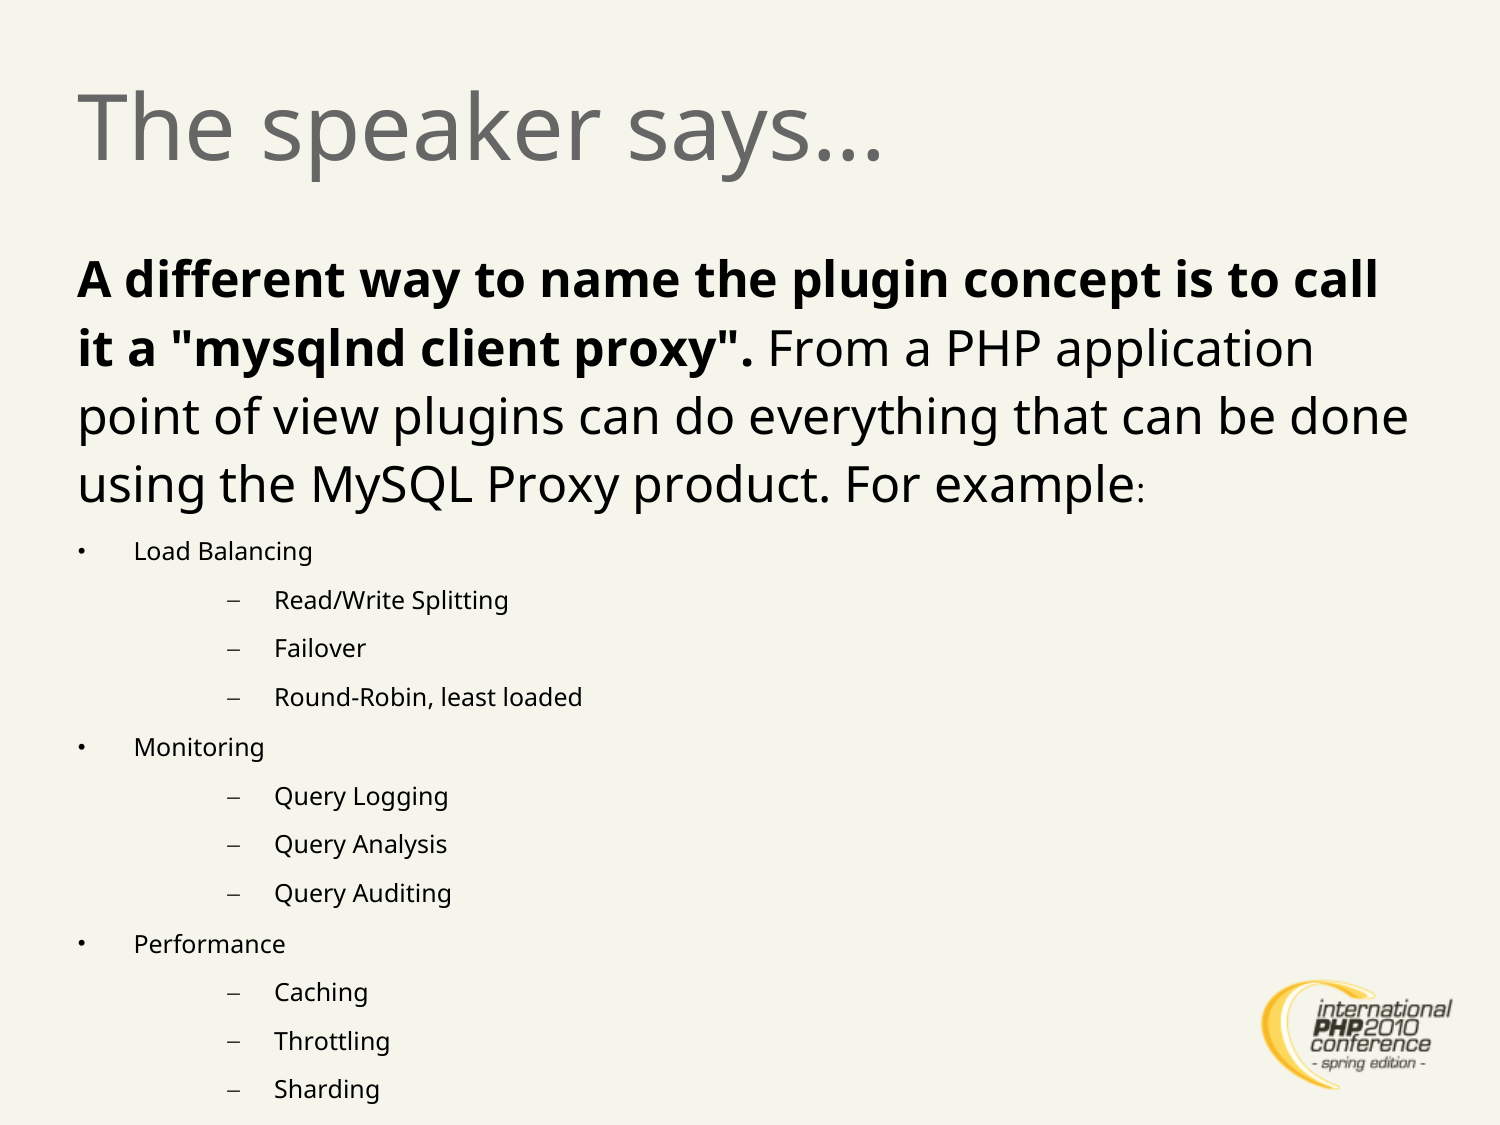

# The speaker says...
A different way to name the plugin concept is to call it a "mysqlnd client proxy". From a PHP application point of view plugins can do everything that can be done using the MySQL Proxy product. For example:
Load Balancing
Read/Write Splitting
Failover
Round-Robin, least loaded
Monitoring
Query Logging
Query Analysis
Query Auditing
Performance
Caching
Throttling
Sharding